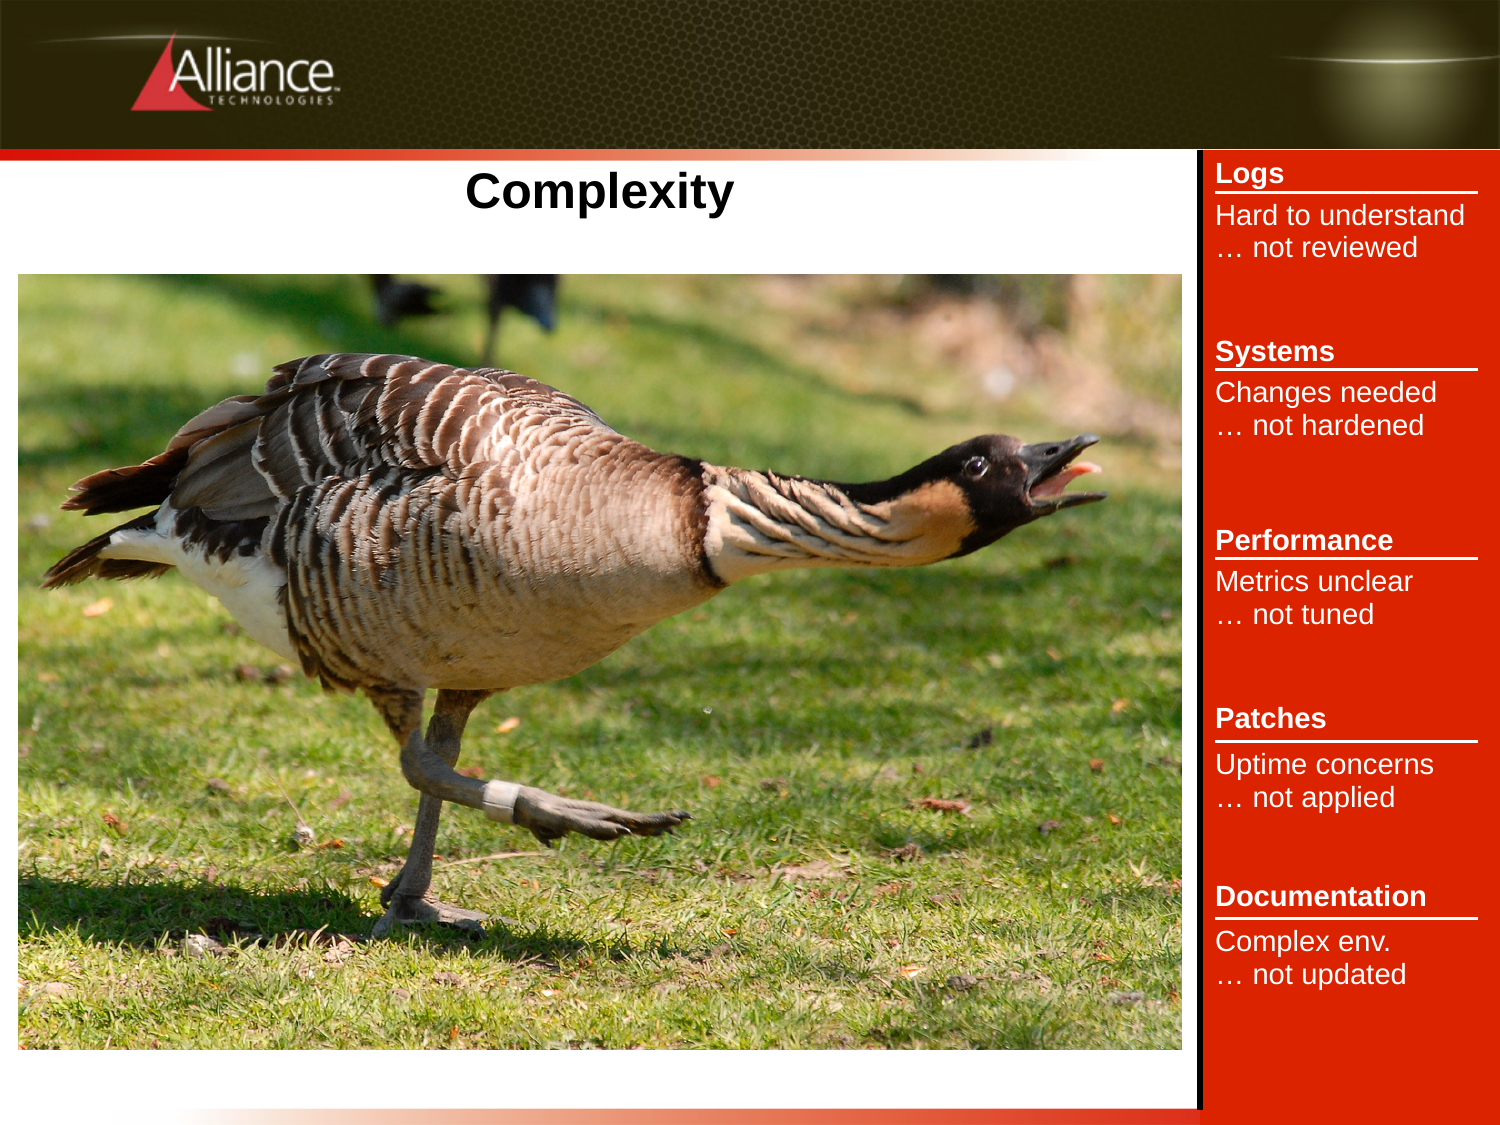

Logs
Complexity
Hard to understand
… not reviewed
Systems
Changes needed
… not hardened
Performance
Metrics unclear
… not tuned
Patches
Uptime concerns
… not applied
Documentation
Complex env.
… not updated